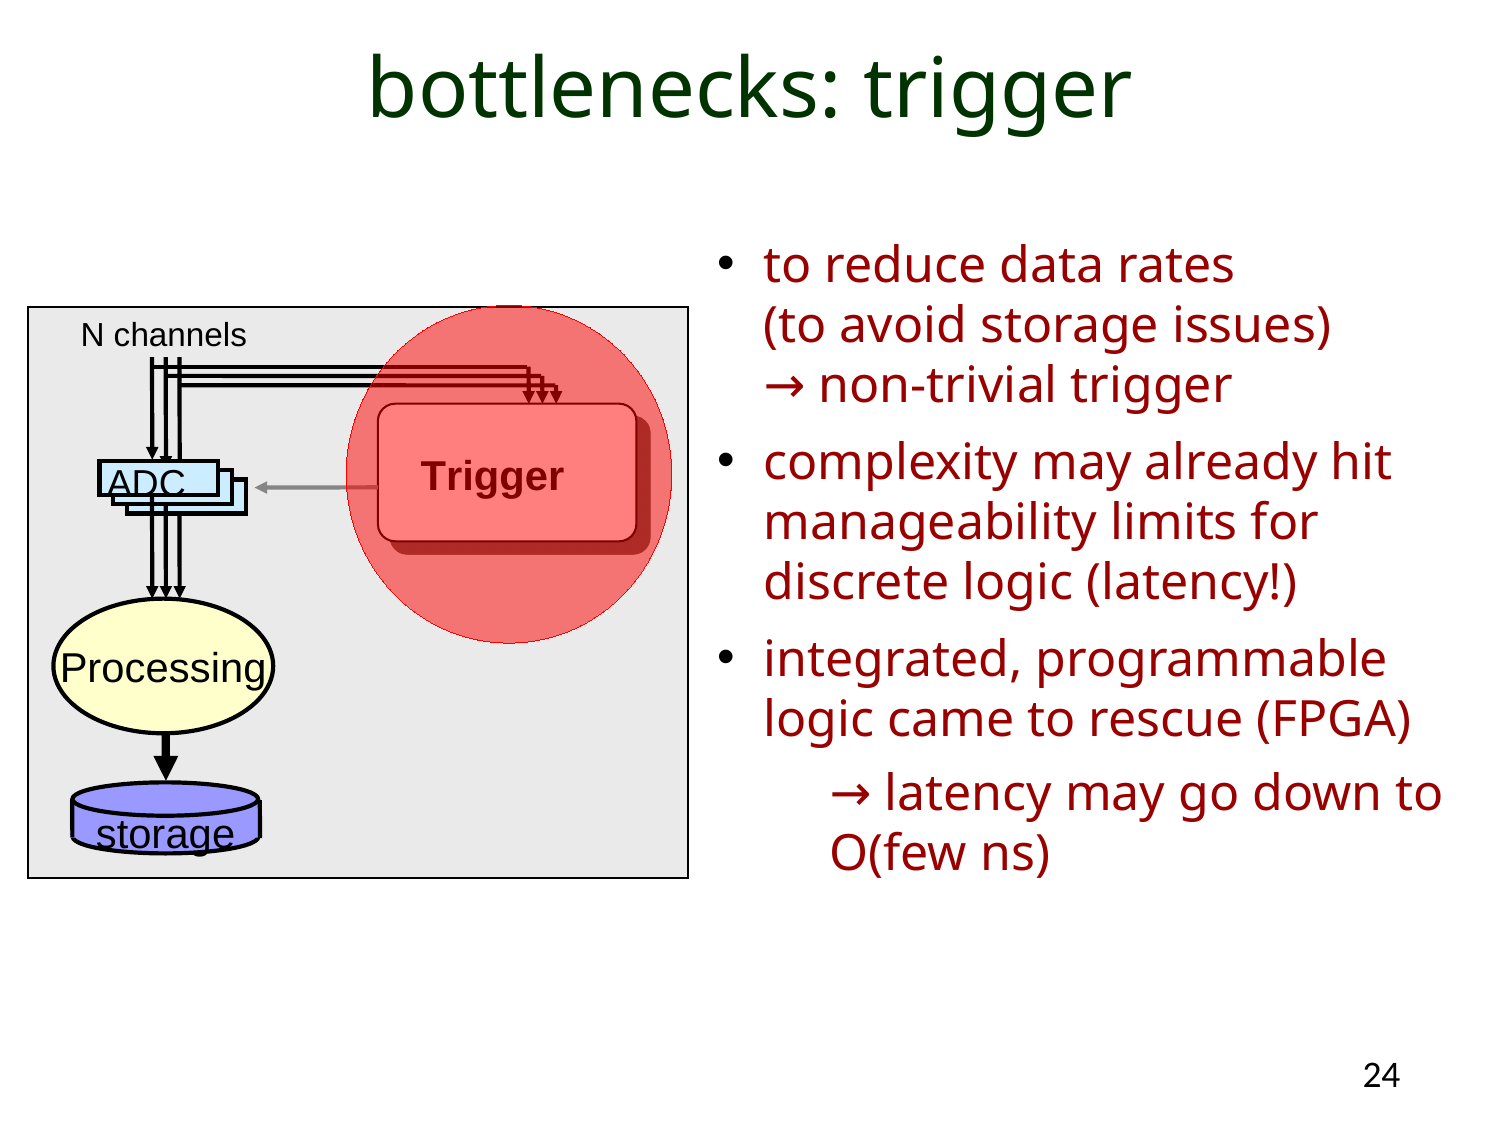

# bottlenecks: trigger
to reduce data rates
(to avoid storage issues)
→ non-trivial trigger
complexity may already hit manageability limits for discrete logic (latency!)
integrated, programmable logic came to rescue (FPGA)
→ latency may go down to O(few ns)
N channels
Trigger
ADC
Processing
storage
24